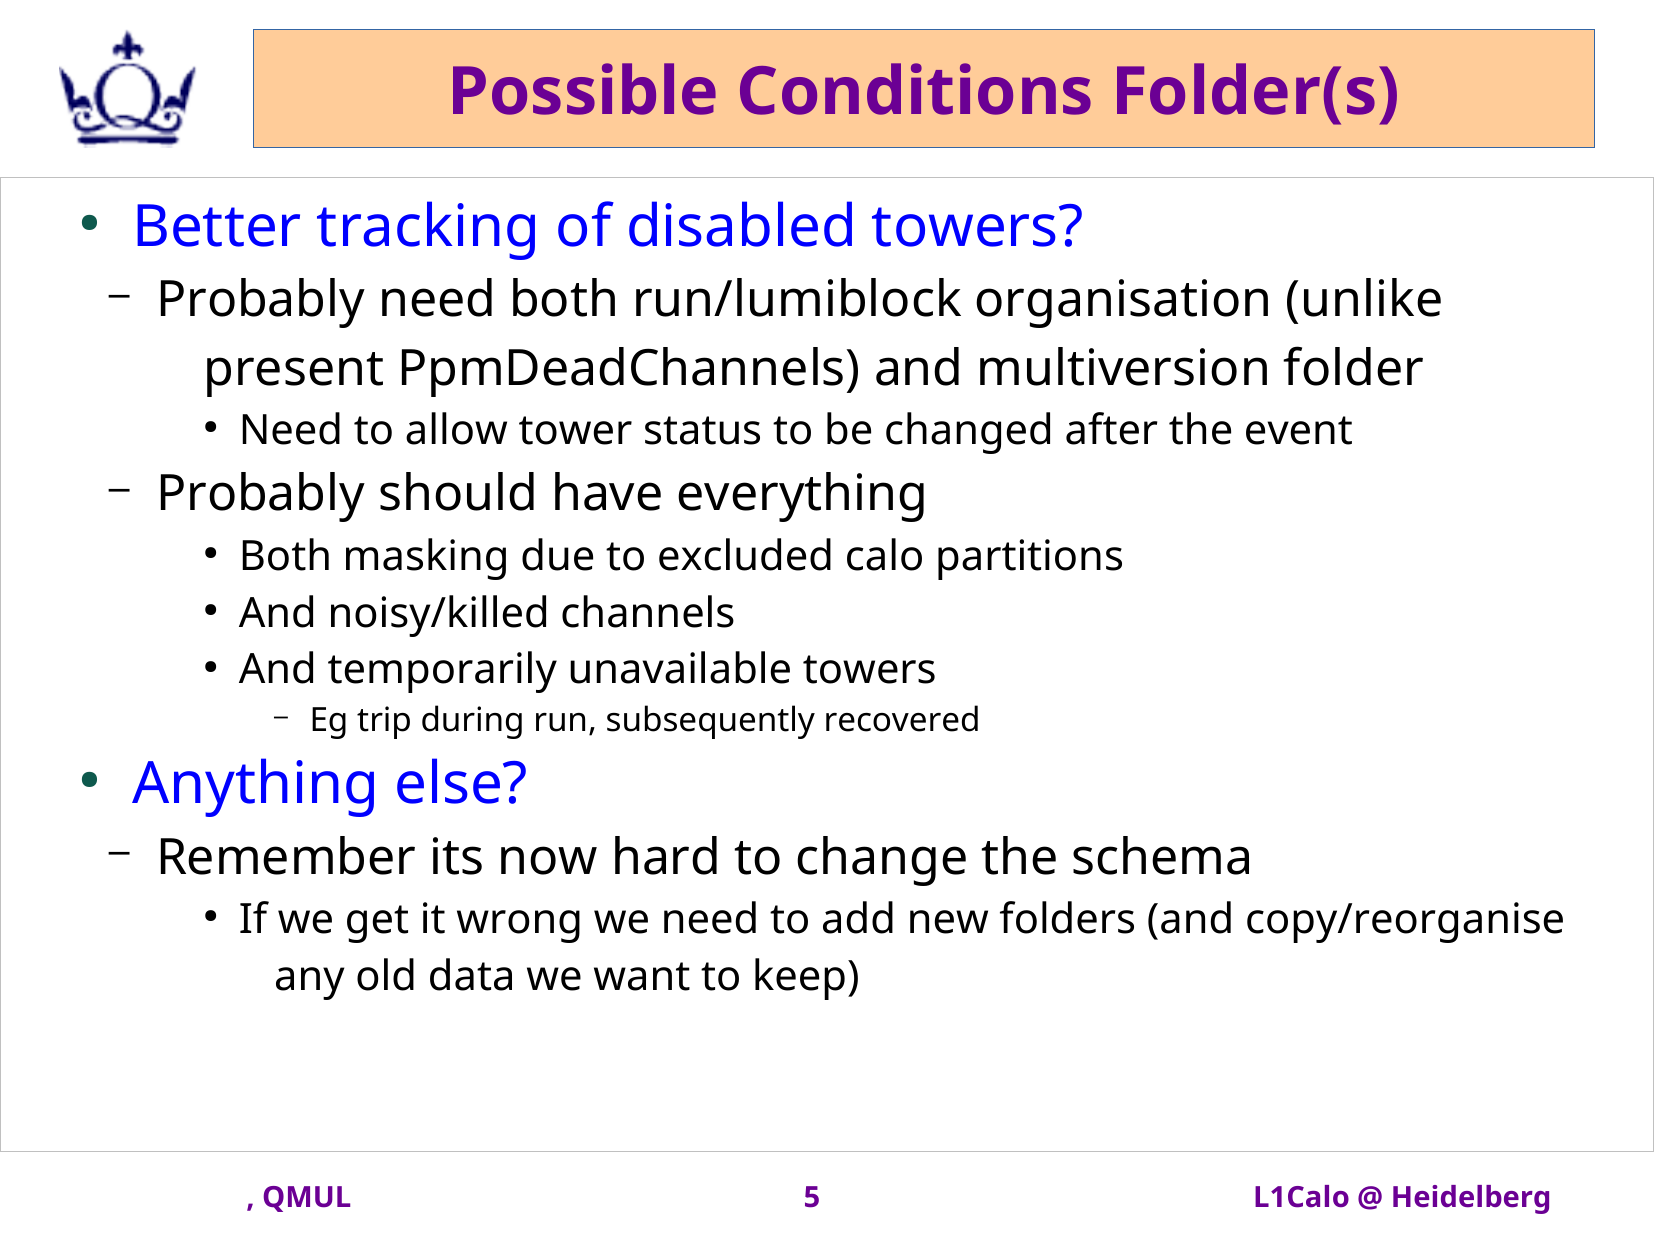

# Possible Conditions Folder(s)
Better tracking of disabled towers?
Probably need both run/lumiblock organisation (unlike present PpmDeadChannels) and multiversion folder
Need to allow tower status to be changed after the event
Probably should have everything
Both masking due to excluded calo partitions
And noisy/killed channels
And temporarily unavailable towers
Eg trip during run, subsequently recovered
Anything else?
Remember its now hard to change the schema
If we get it wrong we need to add new folders (and copy/reorganise any old data we want to keep)